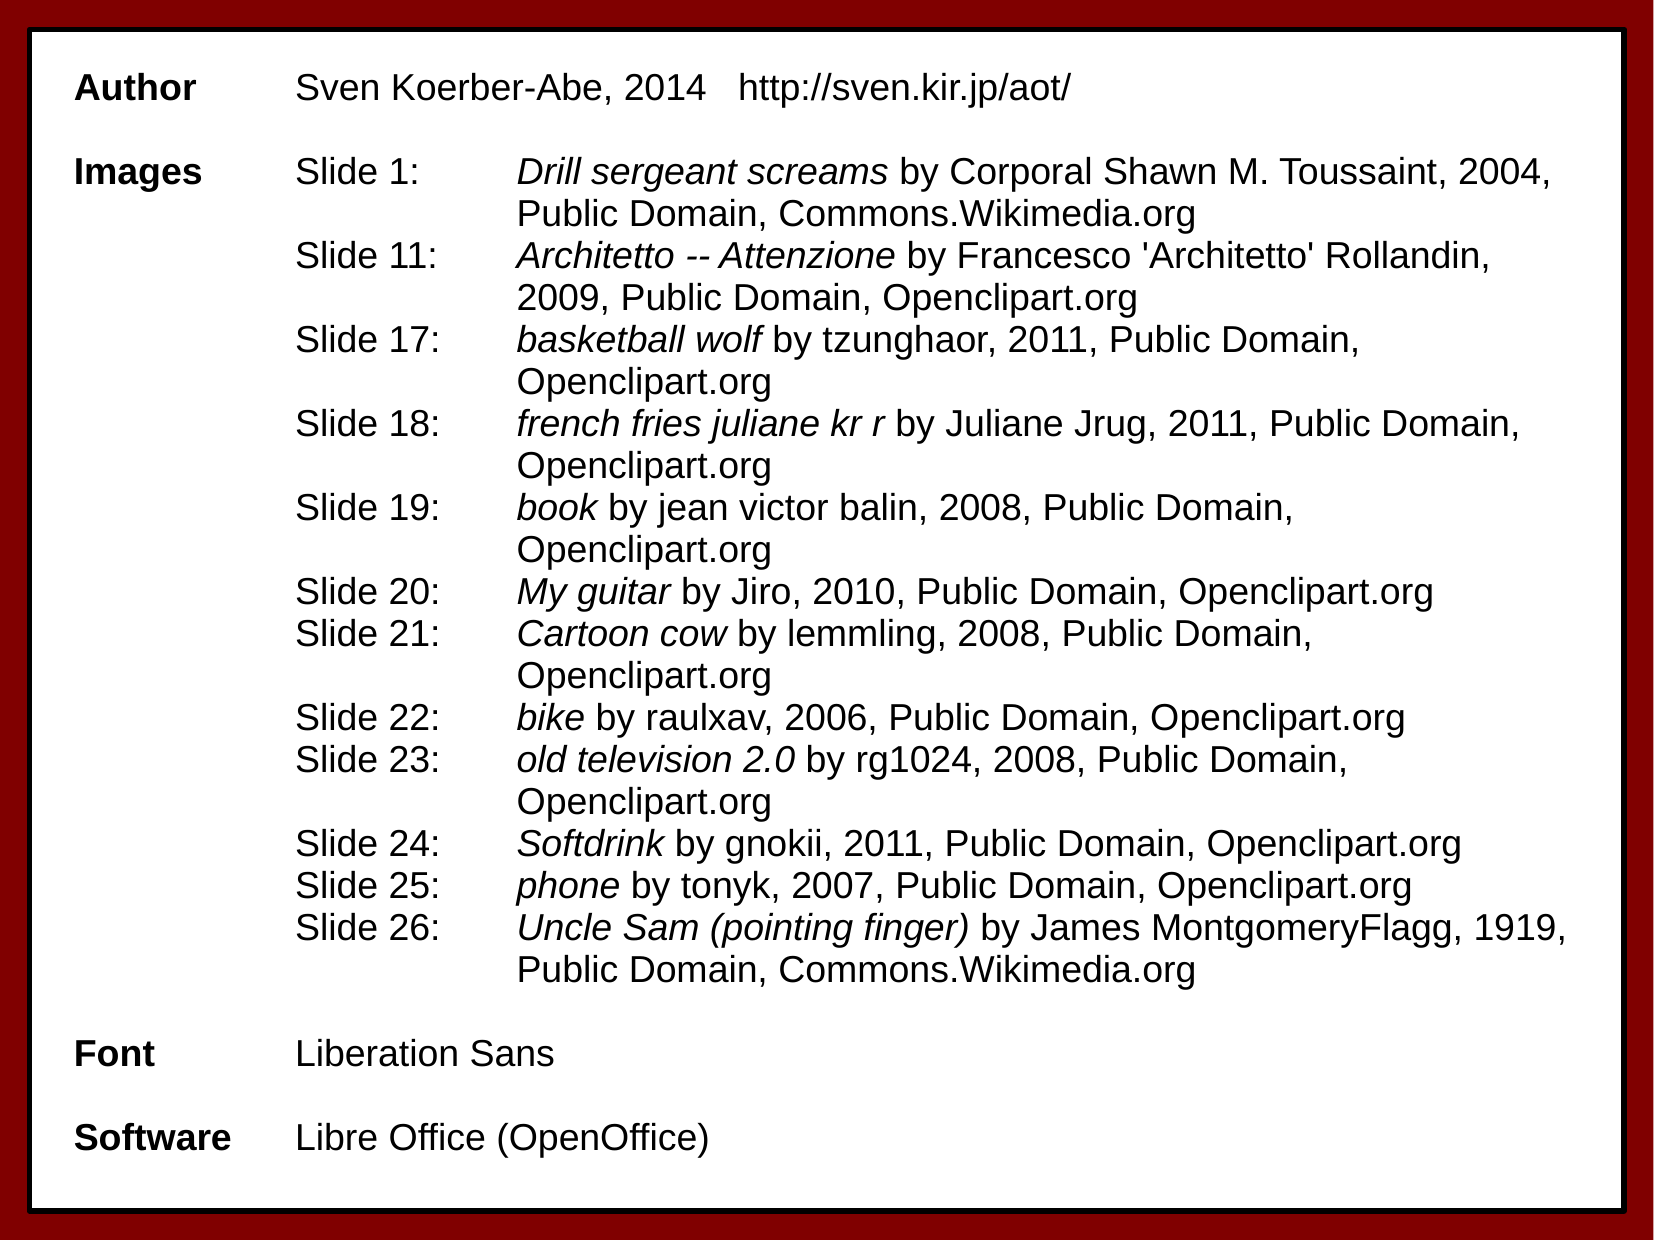

Author		Sven Koerber-Abe, 2014	http://sven.kir.jp/aot/
Images		Slide 1:		Drill sergeant screams by Corporal Shawn M. Toussaint, 2004, 						Public Domain, Commons.Wikimedia.org
			Slide 11:		Architetto -- Attenzione by Francesco 'Architetto' Rollandin, 							2009, Public Domain, Openclipart.org
			Slide 17:		basketball wolf by tzunghaor, 2011, Public Domain, 									Openclipart.org
			Slide 18:		french fries juliane kr r by Juliane Jrug, 2011, Public Domain, 							Openclipart.org
			Slide 19:		book by jean victor balin, 2008, Public Domain, 										Openclipart.org
			Slide 20:		My guitar by Jiro, 2010, Public Domain, Openclipart.org
			Slide 21:		Cartoon cow by lemmling, 2008, Public Domain, 										Openclipart.org
			Slide 22:		bike by raulxav, 2006, Public Domain, Openclipart.org
			Slide 23:		old television 2.0 by rg1024, 2008, Public Domain, 									Openclipart.org
			Slide 24:		Softdrink by gnokii, 2011, Public Domain, Openclipart.org
			Slide 25:		phone by tonyk, 2007, Public Domain, Openclipart.org
			Slide 26:		Uncle Sam (pointing finger) by James MontgomeryFlagg, 1919, 						Public Domain, Commons.Wikimedia.org
Font		Liberation Sans
Software	Libre Office (OpenOffice)